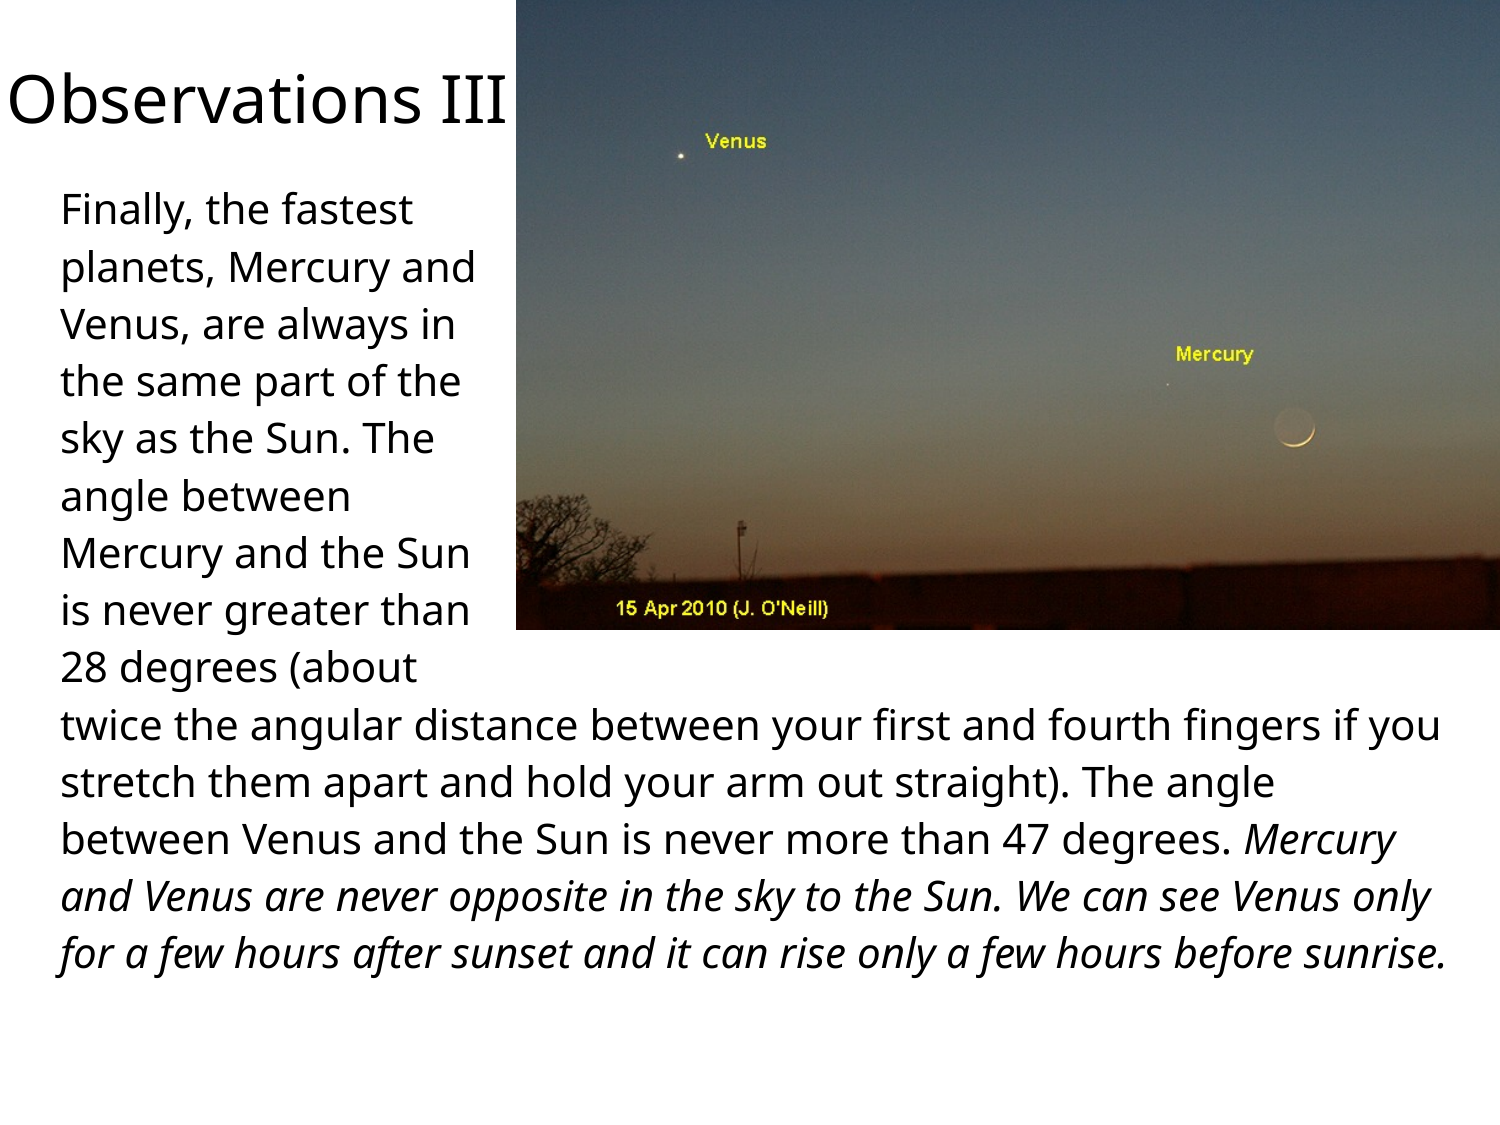

Observations III
# Finally, the fastest planets, Mercury and Venus, are always in the same part of the sky as the Sun. The angle between Mercury and the Sun is never greater than 28 degrees (about twice the angular distance between your first and fourth fingers if you stretch them apart and hold your arm out straight). The angle between Venus and the Sun is never more than 47 degrees. Mercury and Venus are never opposite in the sky to the Sun. We can see Venus only for a few hours after sunset and it can rise only a few hours before sunrise.